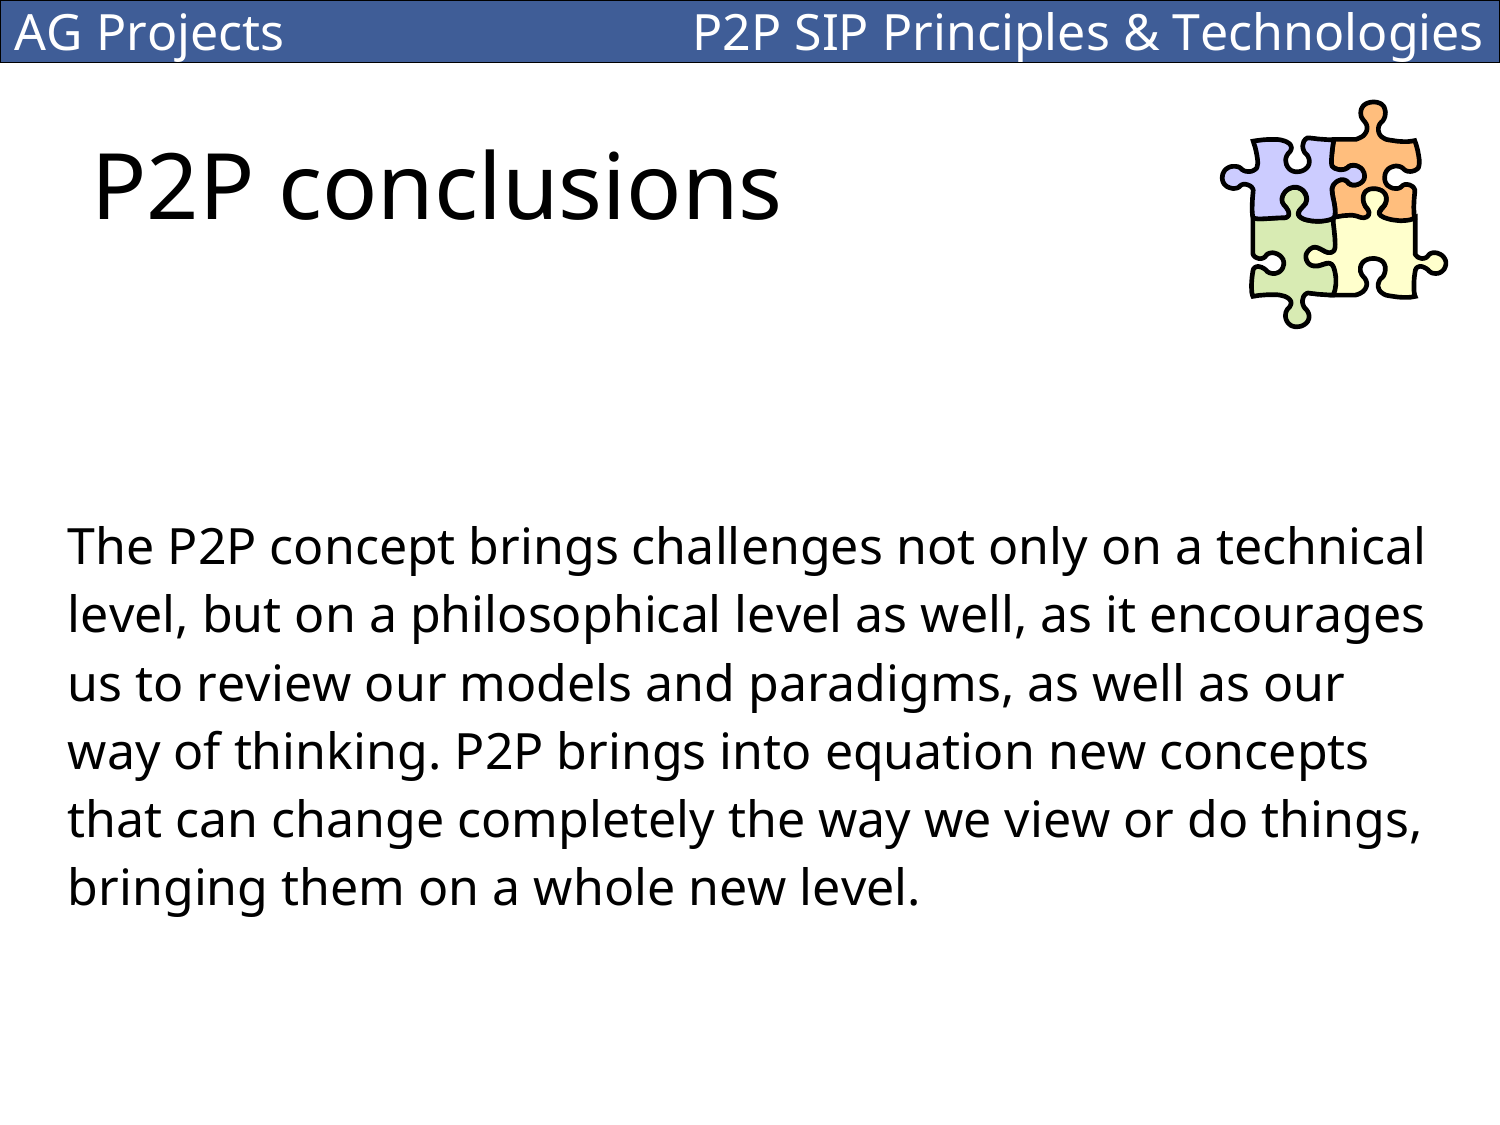

P2P conclusions
The P2P concept brings challenges not only on a technical level, but on a philosophical level as well, as it encourages us to review our models and paradigms, as well as our way of thinking. P2P brings into equation new concepts that can change completely the way we view or do things, bringing them on a whole new level.